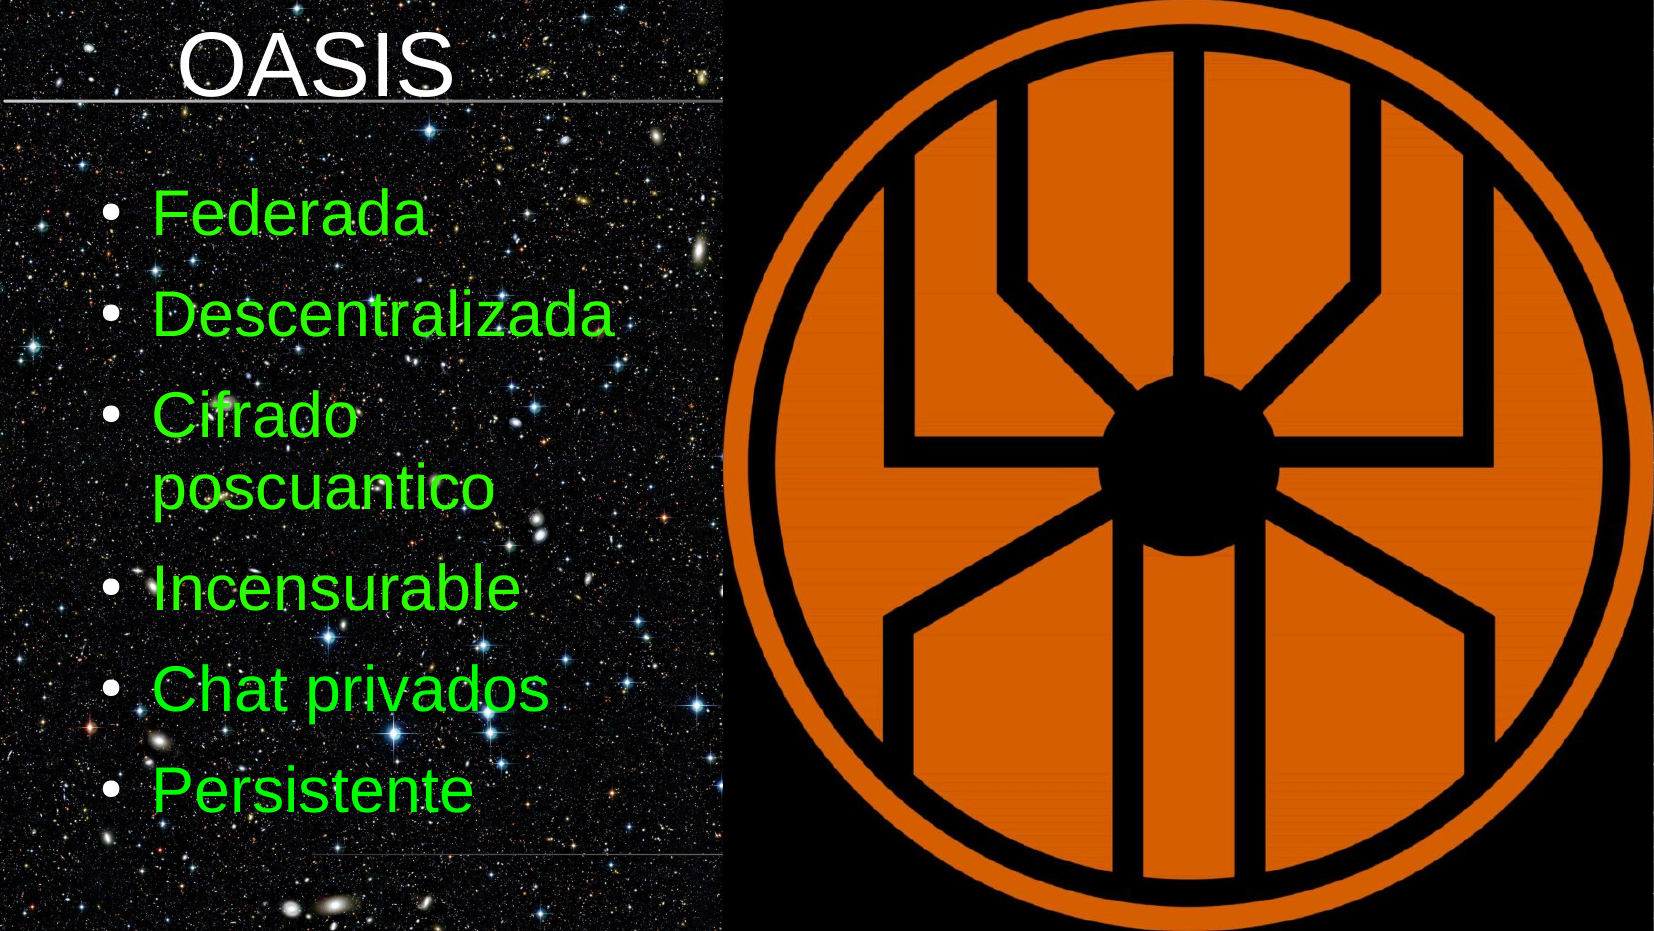

# OASIS
Federada
Descentralizada
Cifrado poscuantico
Incensurable
Chat privados
Persistente
36